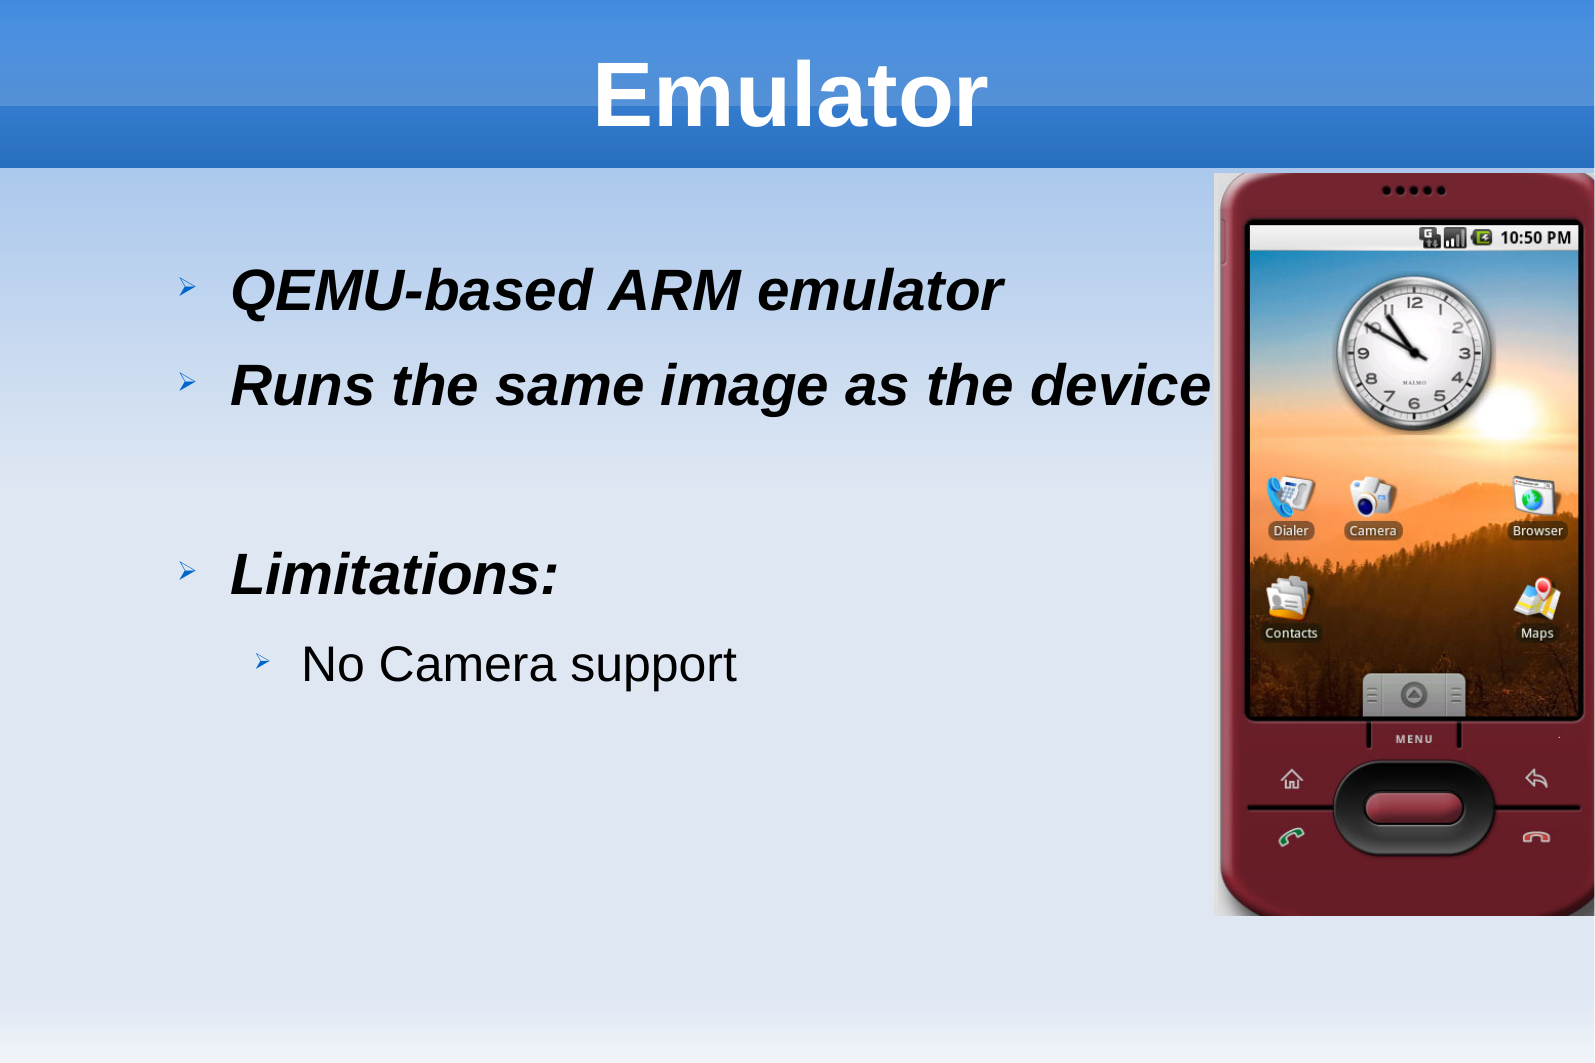

# Emulator
QEMU-based ARM emulator
Runs the same image as the device
Limitations:
No Camera support